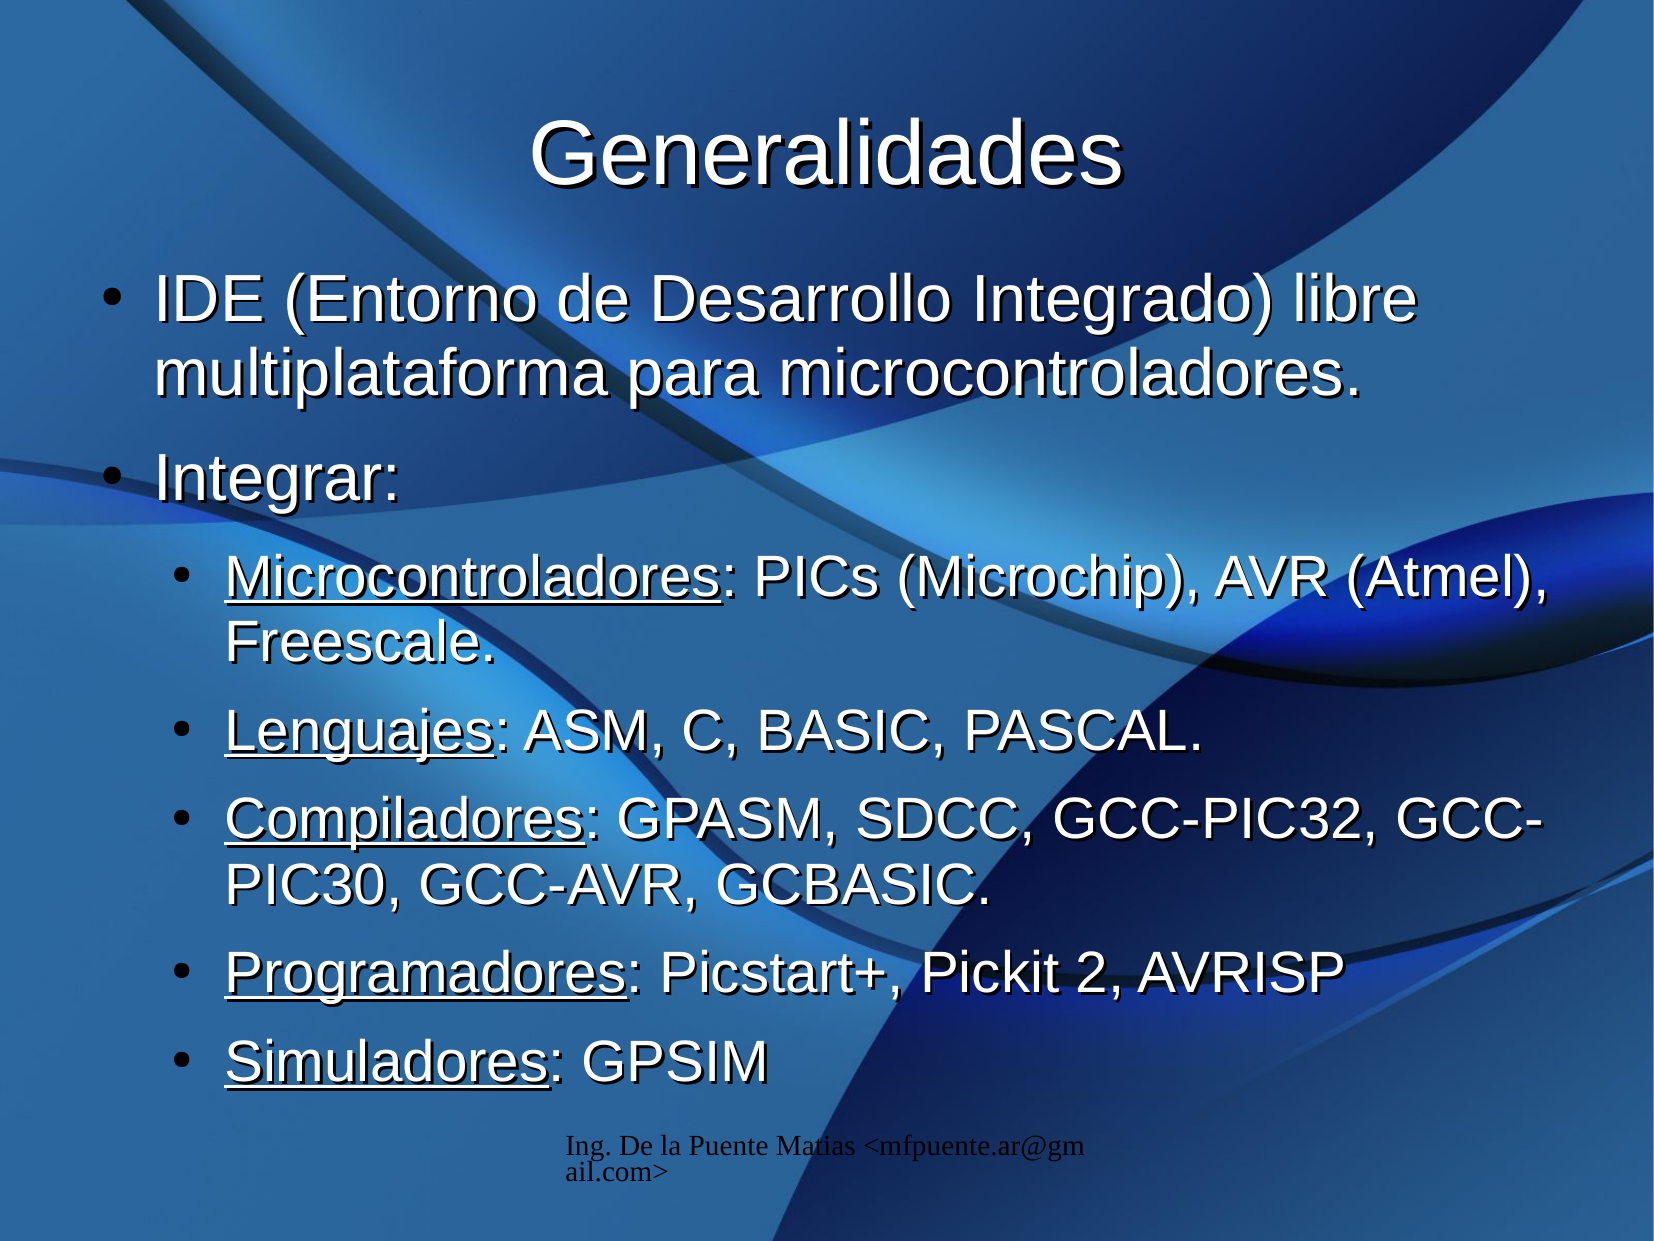

# Generalidades
IDE (Entorno de Desarrollo Integrado) libre multiplataforma para microcontroladores.
Integrar:
Microcontroladores: PICs (Microchip), AVR (Atmel), Freescale.
Lenguajes: ASM, C, BASIC, PASCAL.
Compiladores: GPASM, SDCC, GCC-PIC32, GCC-PIC30, GCC-AVR, GCBASIC.
Programadores: Picstart+, Pickit 2, AVRISP
Simuladores: GPSIM
Ing. De la Puente Matias <mfpuente.ar@gmail.com>